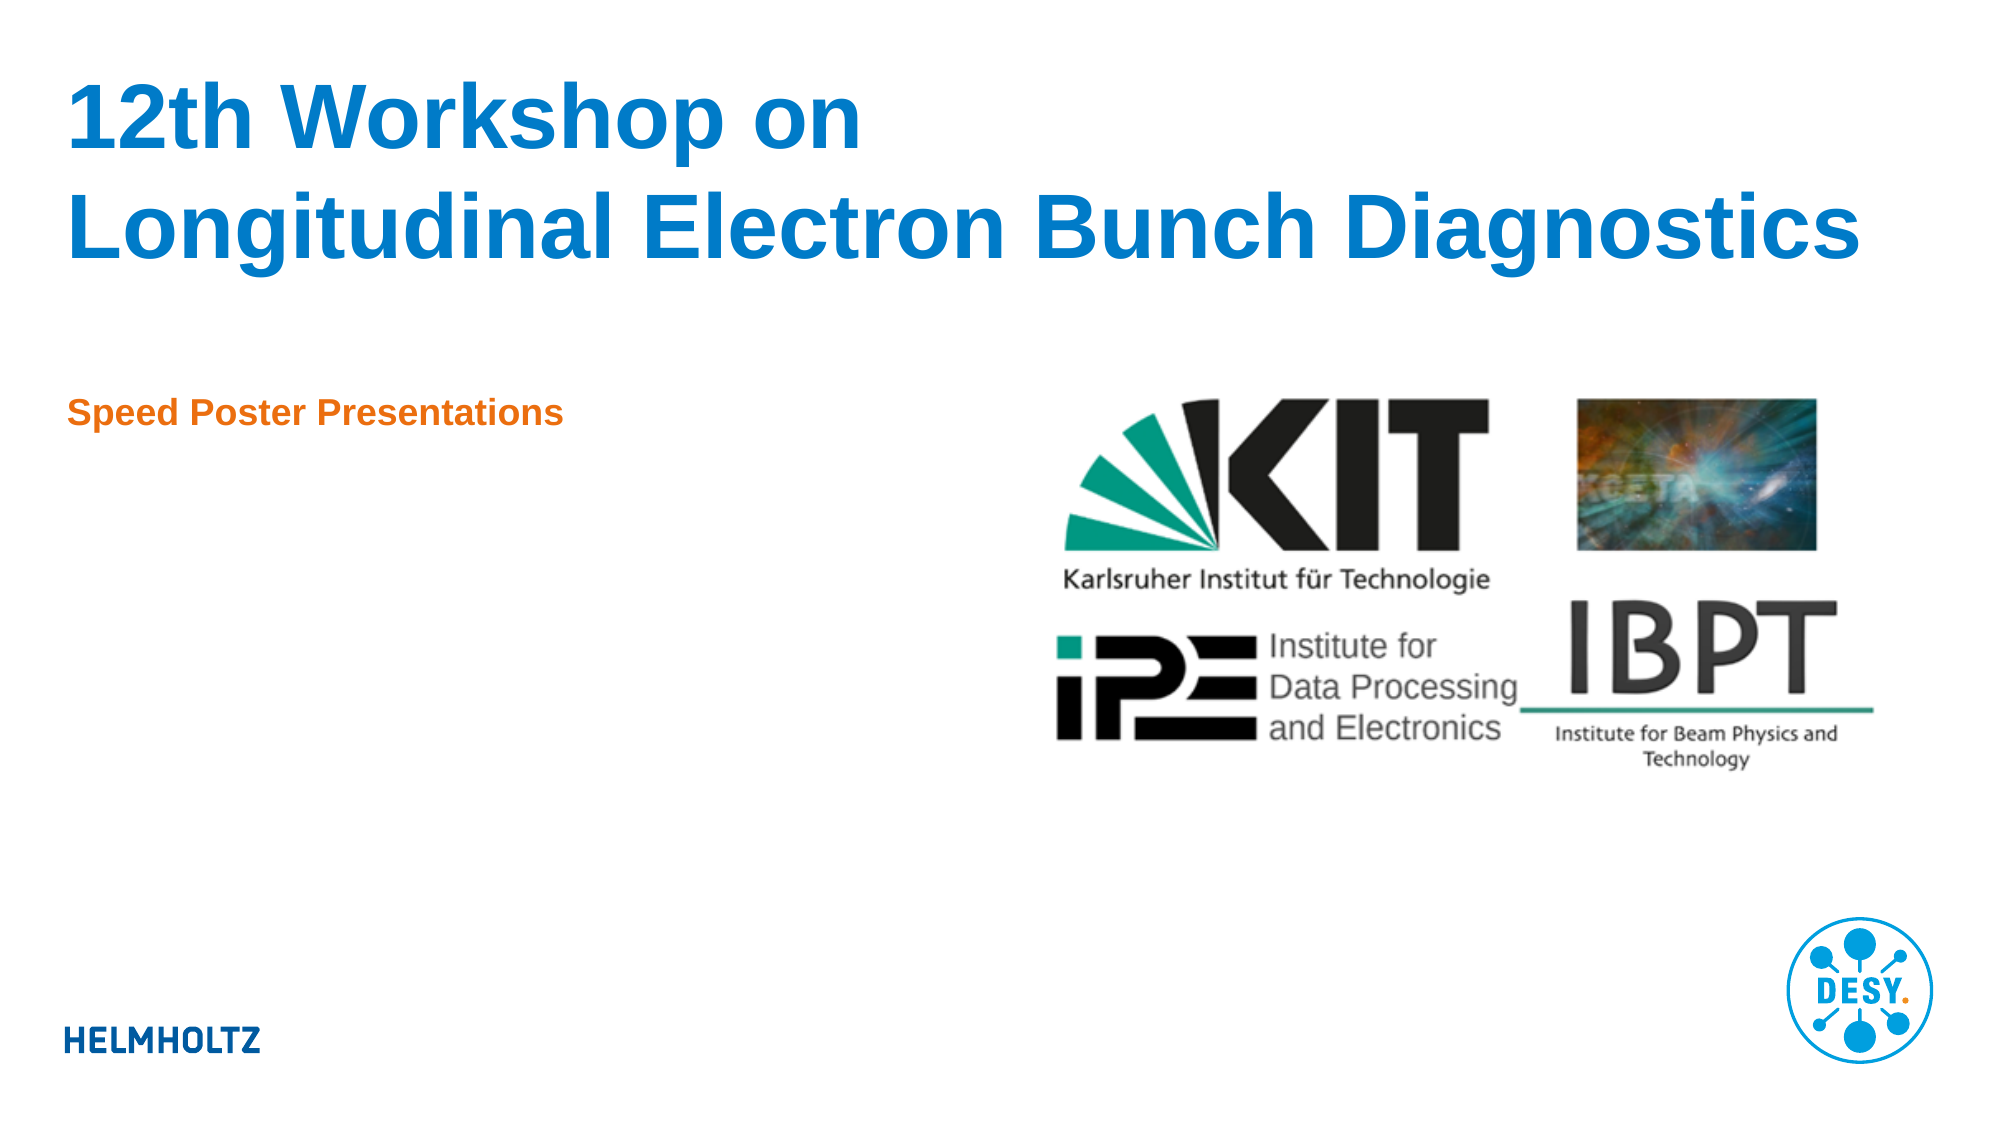

# 12th Workshop on
Longitudinal Electron Bunch Diagnostics
Speed Poster Presentations